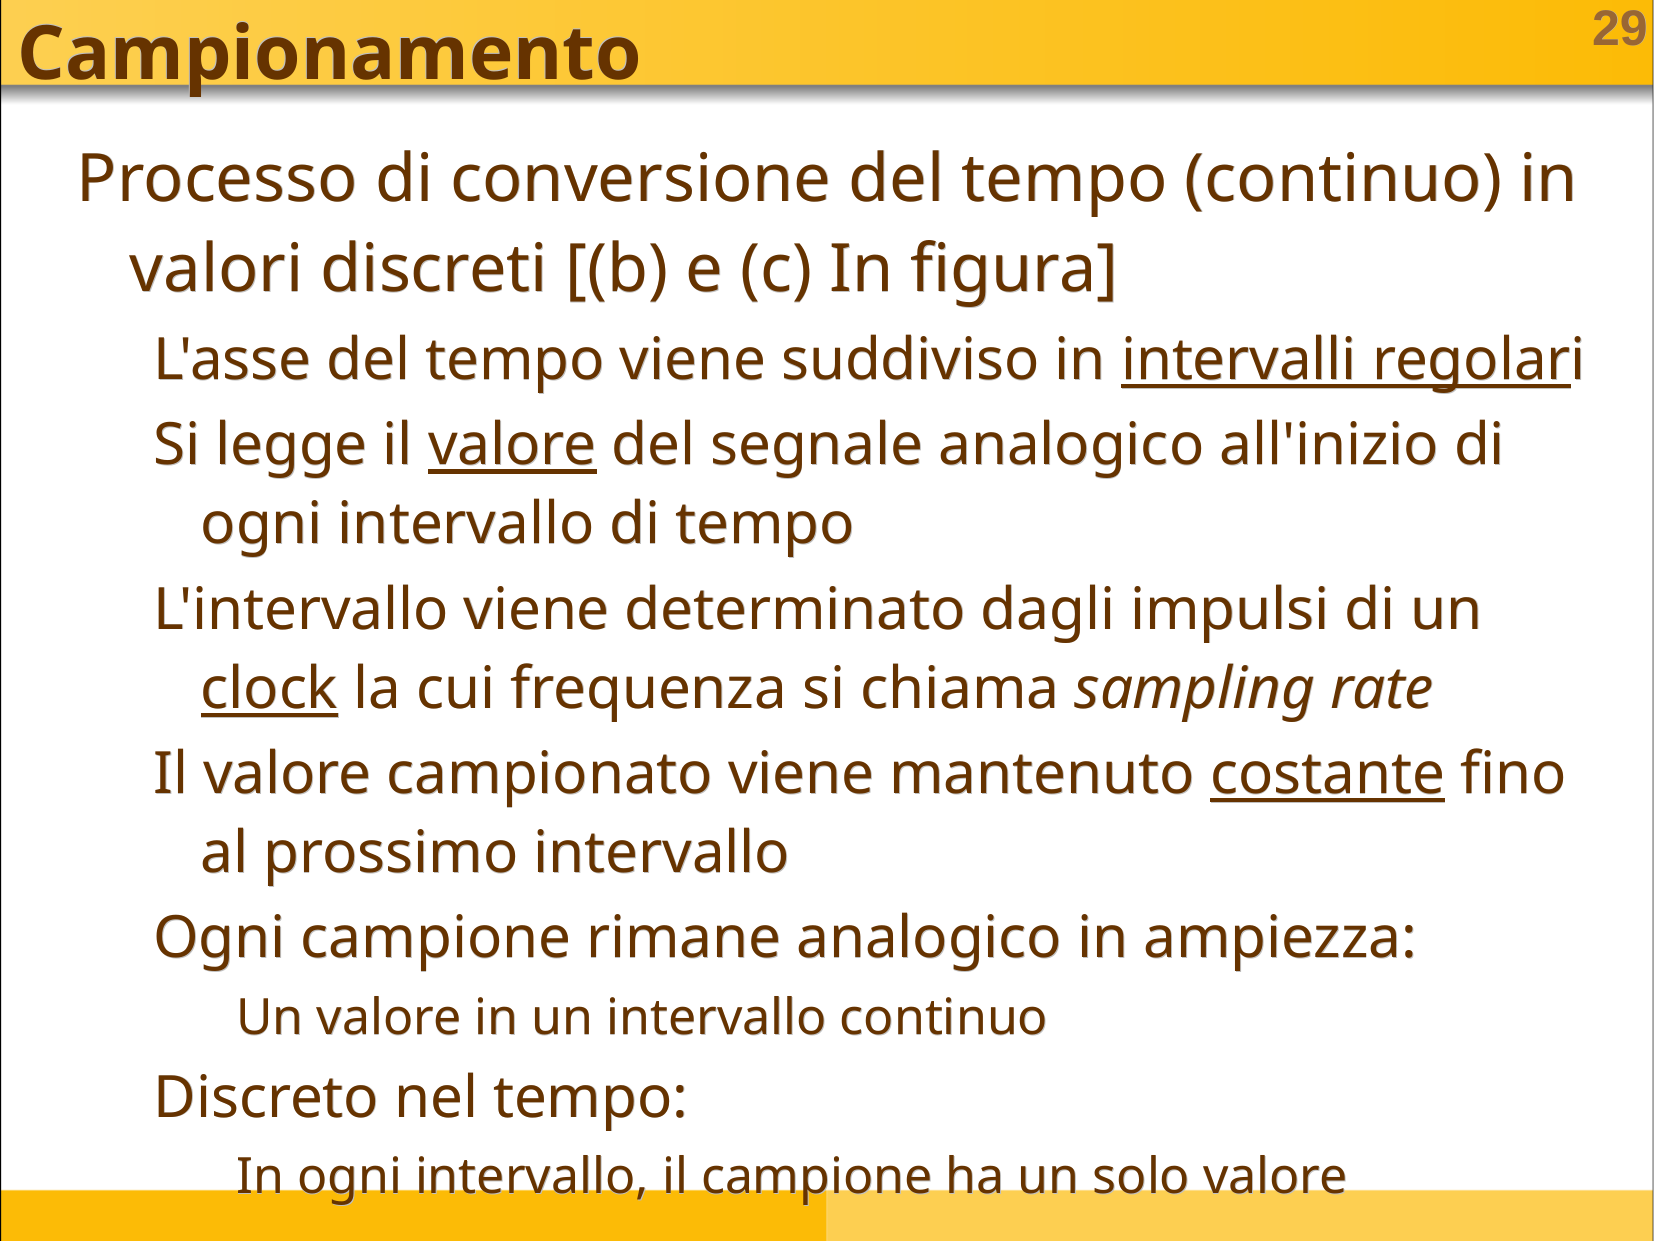

29
# Campionamento
Processo di conversione del tempo (continuo) in valori discreti [(b) e (c) In figura]
L'asse del tempo viene suddiviso in intervalli regolari
Si legge il valore del segnale analogico all'inizio di ogni intervallo di tempo
L'intervallo viene determinato dagli impulsi di un clock la cui frequenza si chiama sampling rate
Il valore campionato viene mantenuto costante fino al prossimo intervallo
Ogni campione rimane analogico in ampiezza:
Un valore in un intervallo continuo
Discreto nel tempo:
In ogni intervallo, il campione ha un solo valore